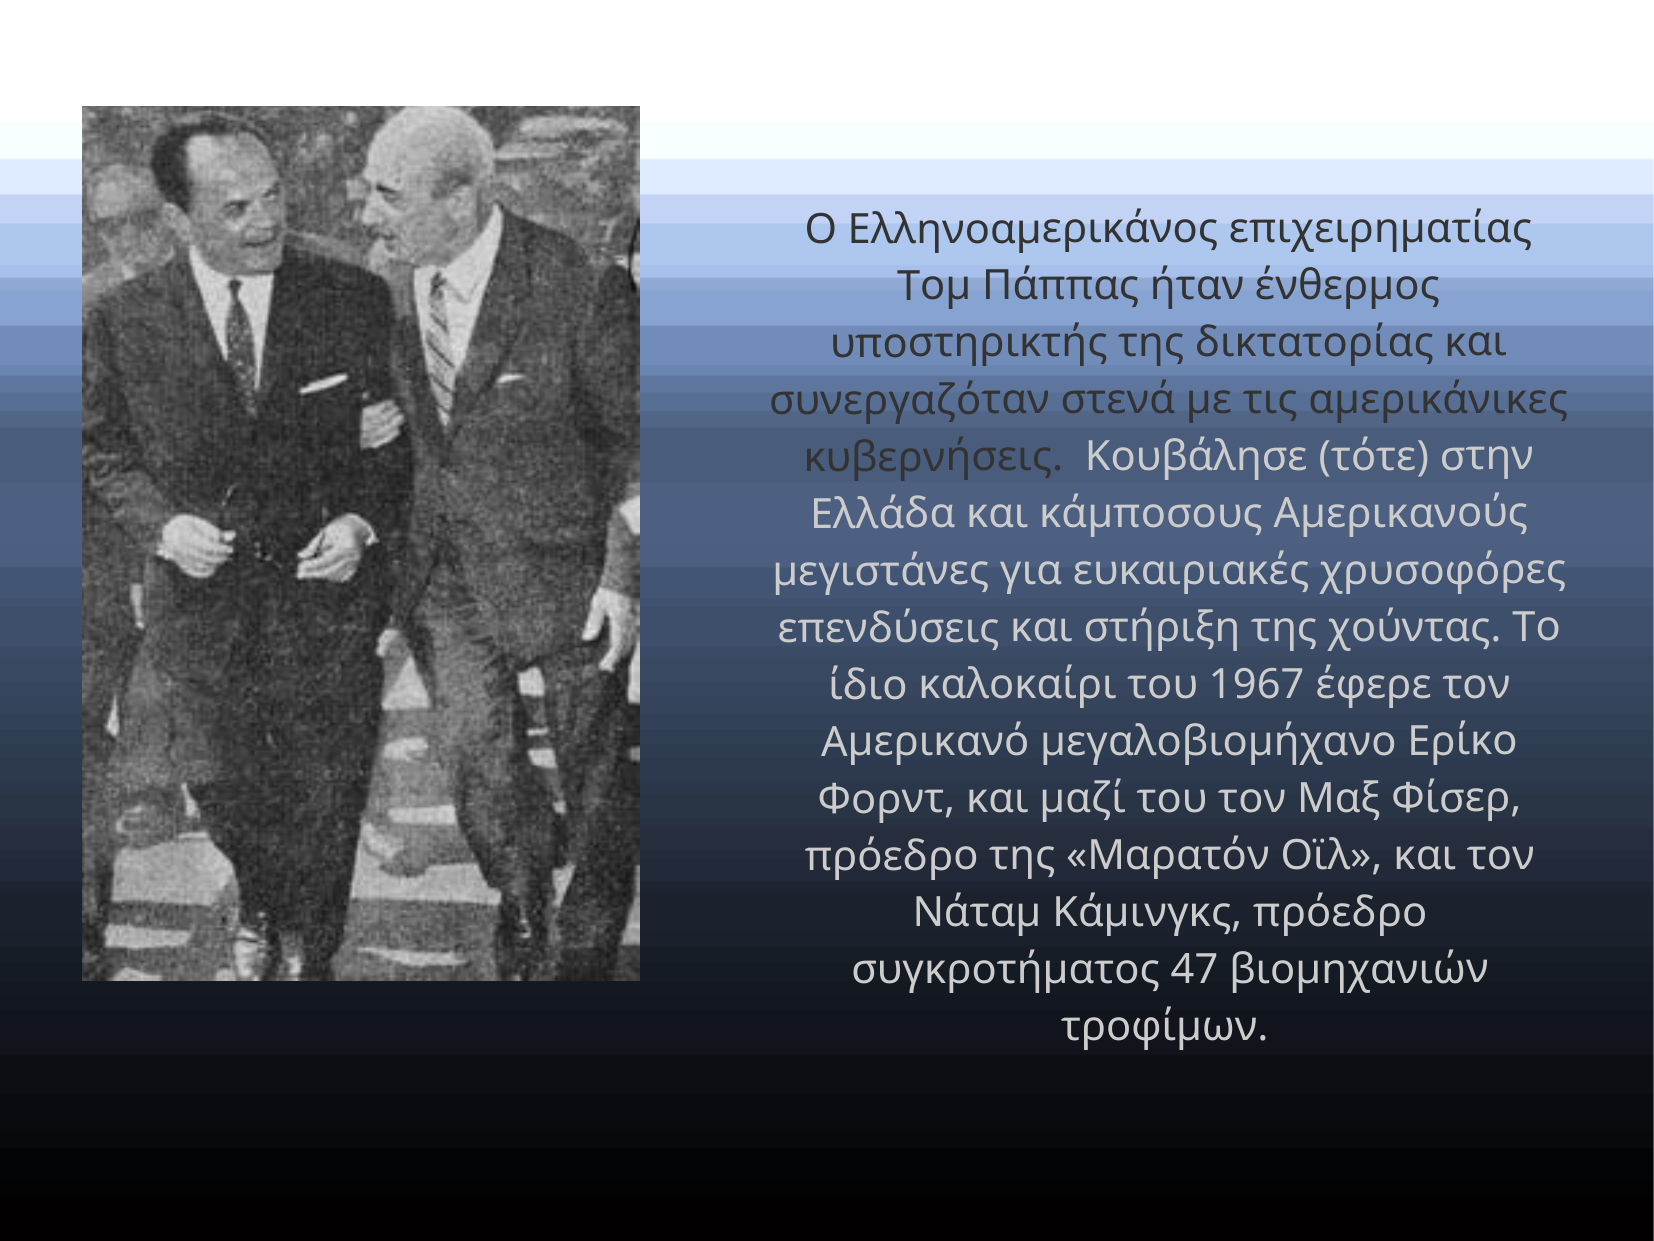

# Ο Ελληνοαμερικάνος επιχειρηματίας Τομ Πάππας ήταν ένθερμος υποστηρικτής της δικτατορίας και συνεργαζόταν στενά με τις αμερικάνικες κυβερνήσεις. Κουβάλησε (τότε) στην Ελλάδα και κάμποσους Αμερικανούς μεγιστάνες για ευκαιριακές χρυσοφόρες επενδύσεις και στήριξη της χούντας. Το ίδιο καλοκαίρι του 1967 έφερε τον Αμερικανό μεγαλοβιομήχανο Ερίκο Φορντ, και μαζί του τον Μαξ Φίσερ, πρόεδρο της «Μαρατόν Οϊλ», και τον Νάταμ Κάμινγκς, πρόεδρο συγκροτήματος 47 βιομηχανιών τροφίμων.